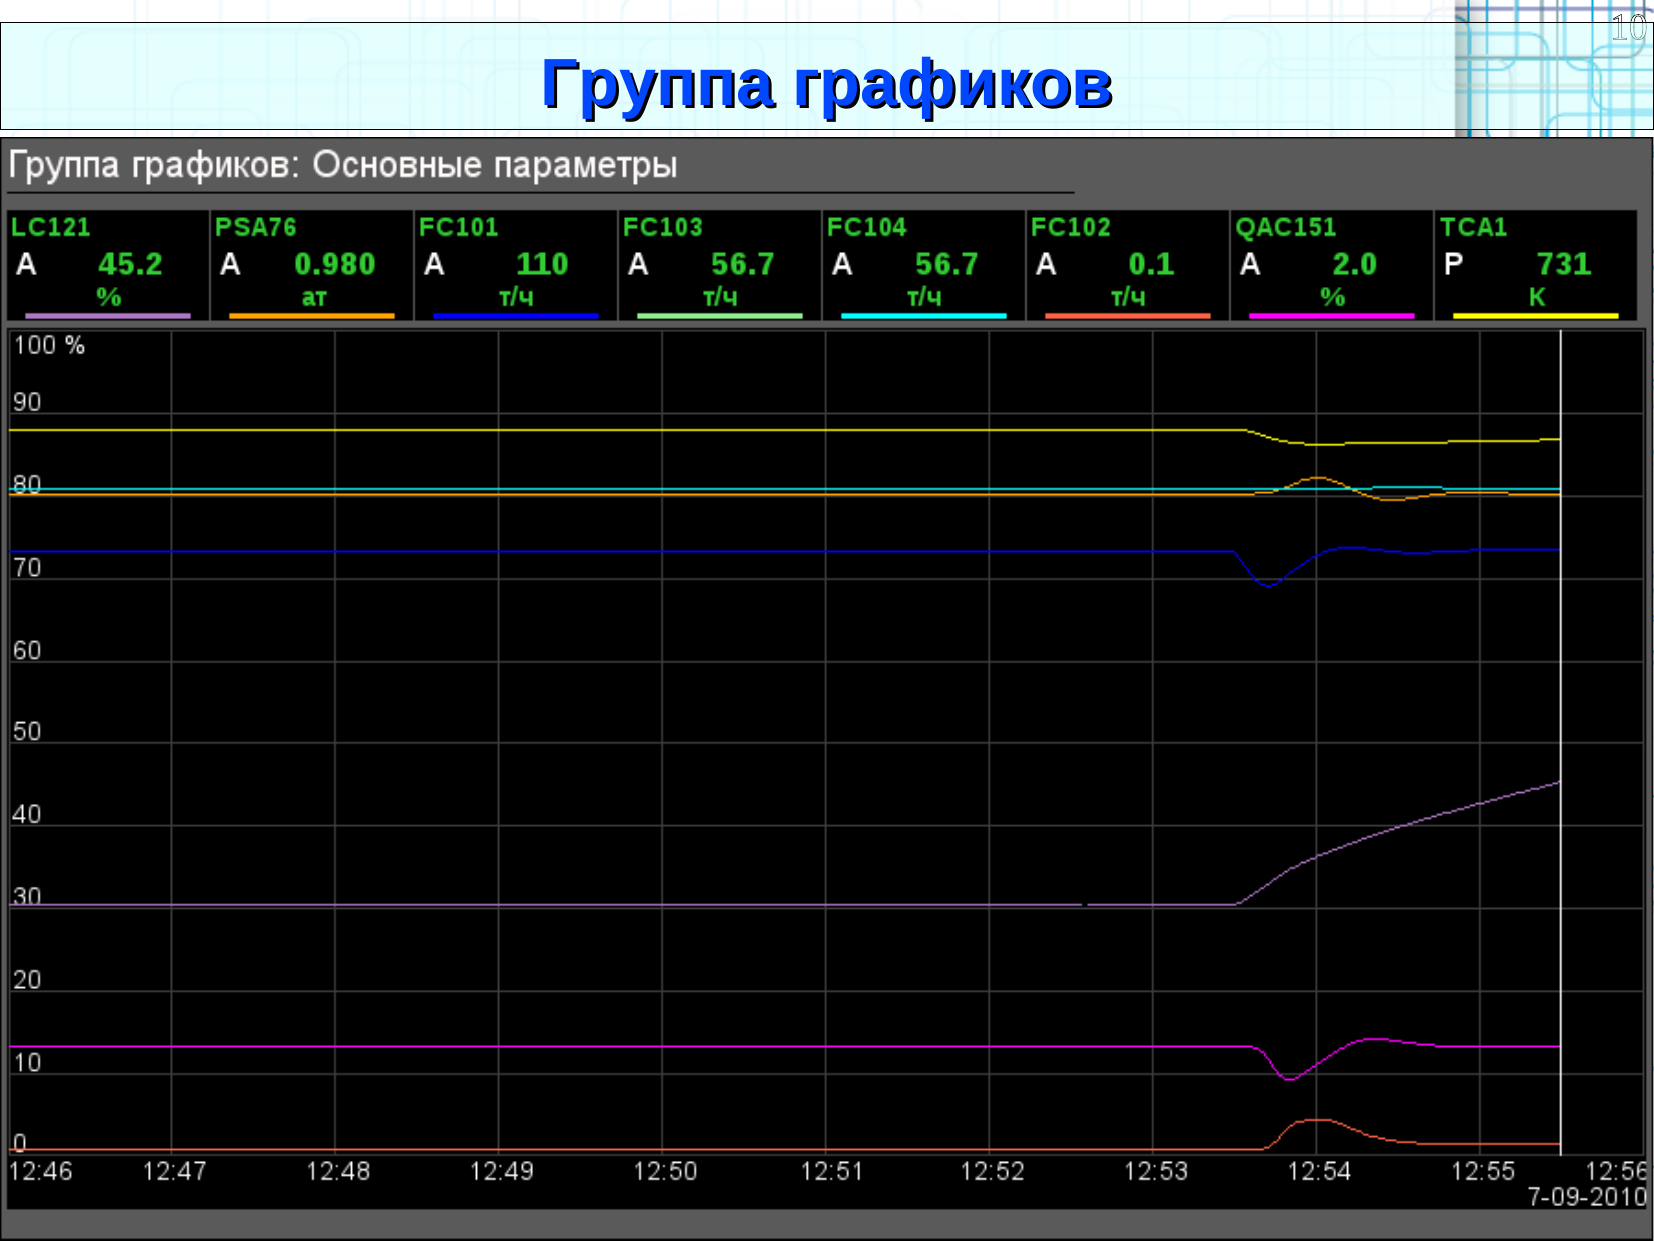

10
# Группа графиков
Котлоагрегат №9 — динамическая модель